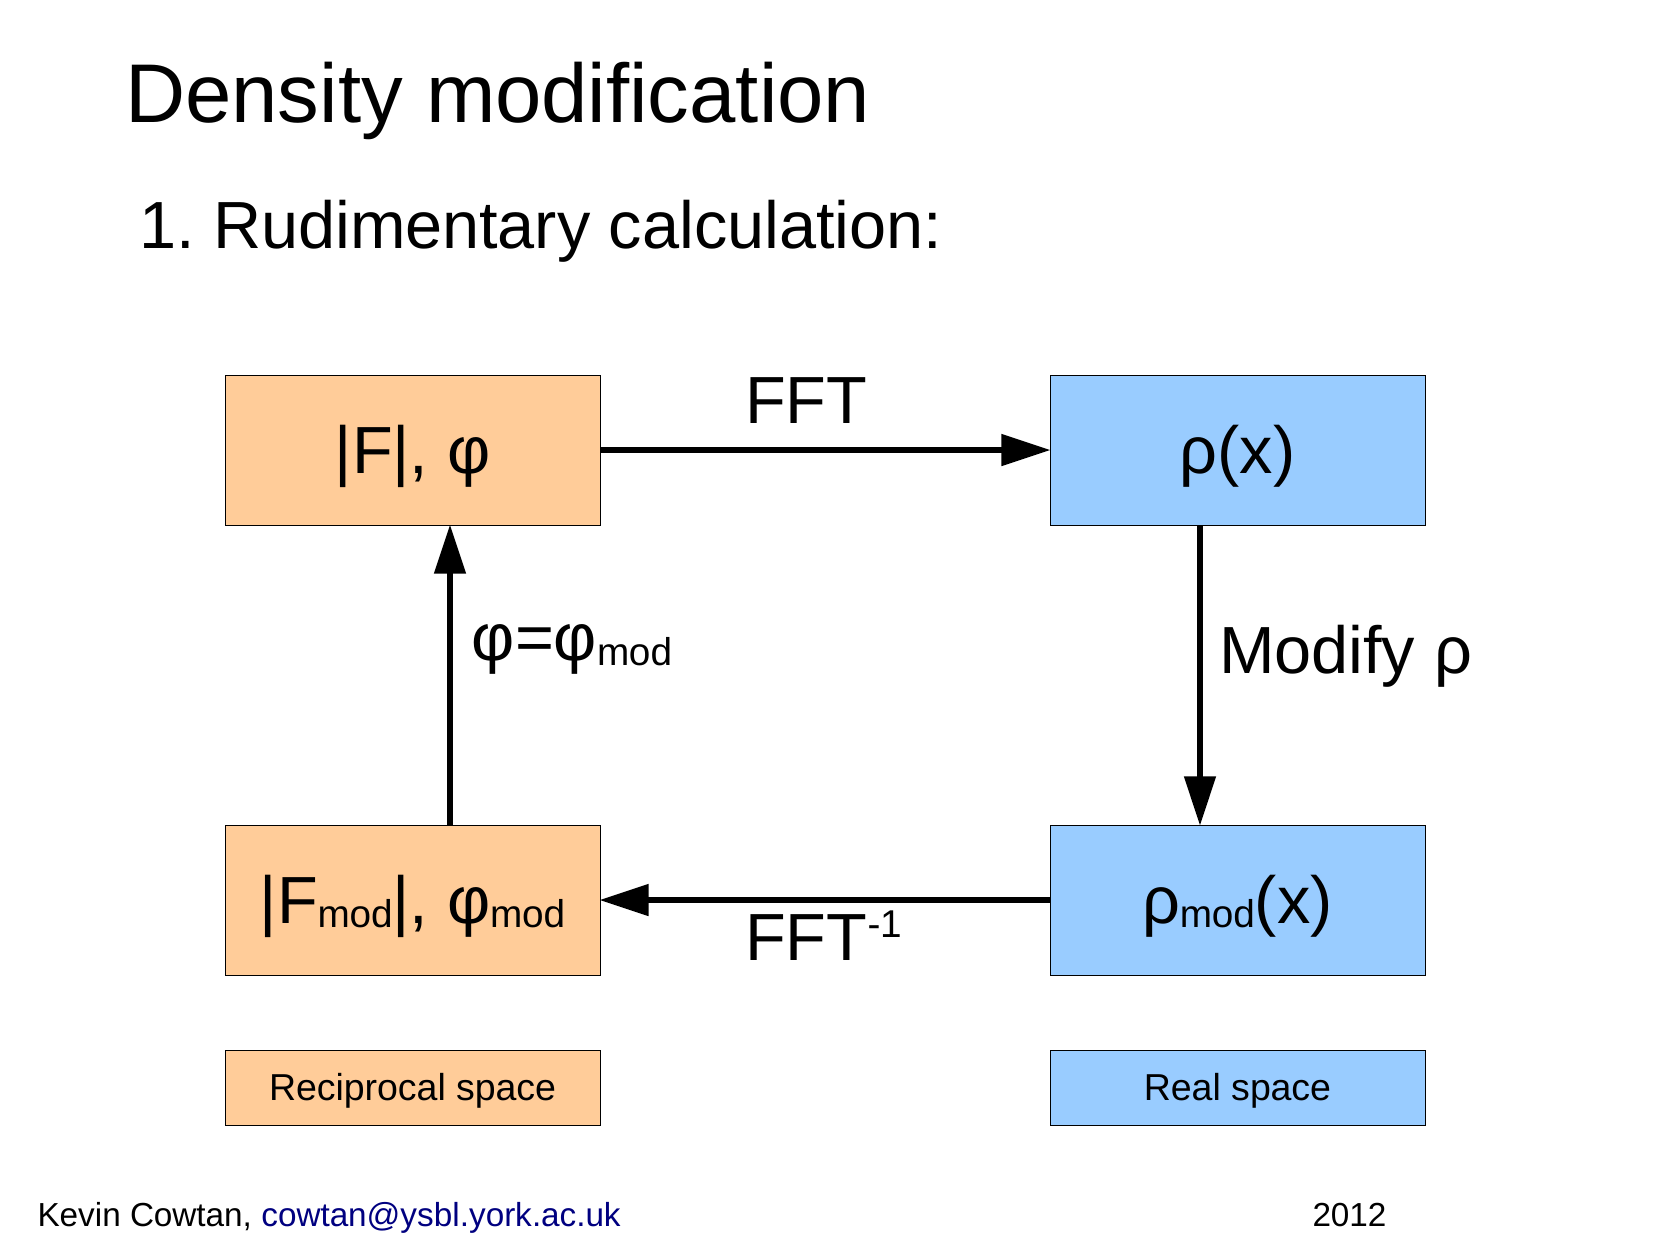

# Density modification
1. Rudimentary calculation:
FFT
|F|, φ
ρ(x)
φ=φmod
Modify ρ
|Fmod|, φmod
ρmod(x)
FFT-1
Reciprocal space
Real space